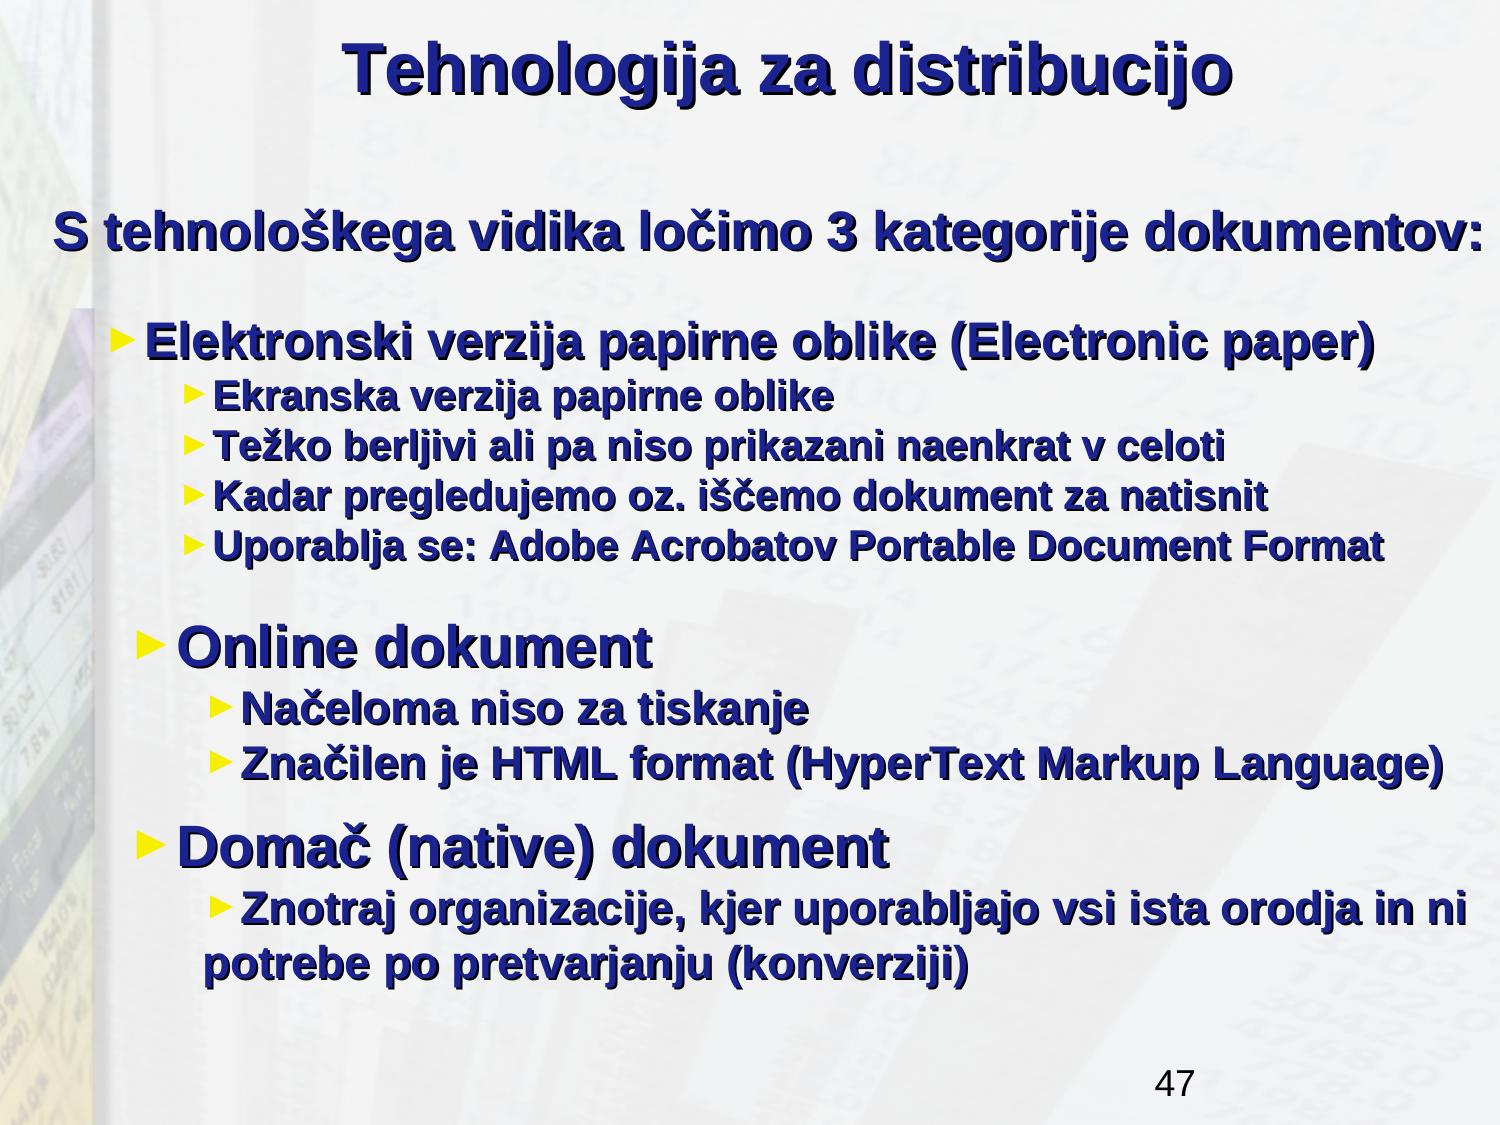

# Tehnologija za distribucijo
S tehnološkega vidika ločimo 3 kategorije dokumentov:
Elektronski verzija papirne oblike (Electronic paper)
Ekranska verzija papirne oblike
Težko berljivi ali pa niso prikazani naenkrat v celoti
Kadar pregledujemo oz. iščemo dokument za natisnit
Uporablja se: Adobe Acrobatov Portable Document Format
Online dokument
Načeloma niso za tiskanje
Značilen je HTML format (HyperText Markup Language)
Domač (native) dokument
Znotraj organizacije, kjer uporabljajo vsi ista orodja in ni potrebe po pretvarjanju (konverziji)
47